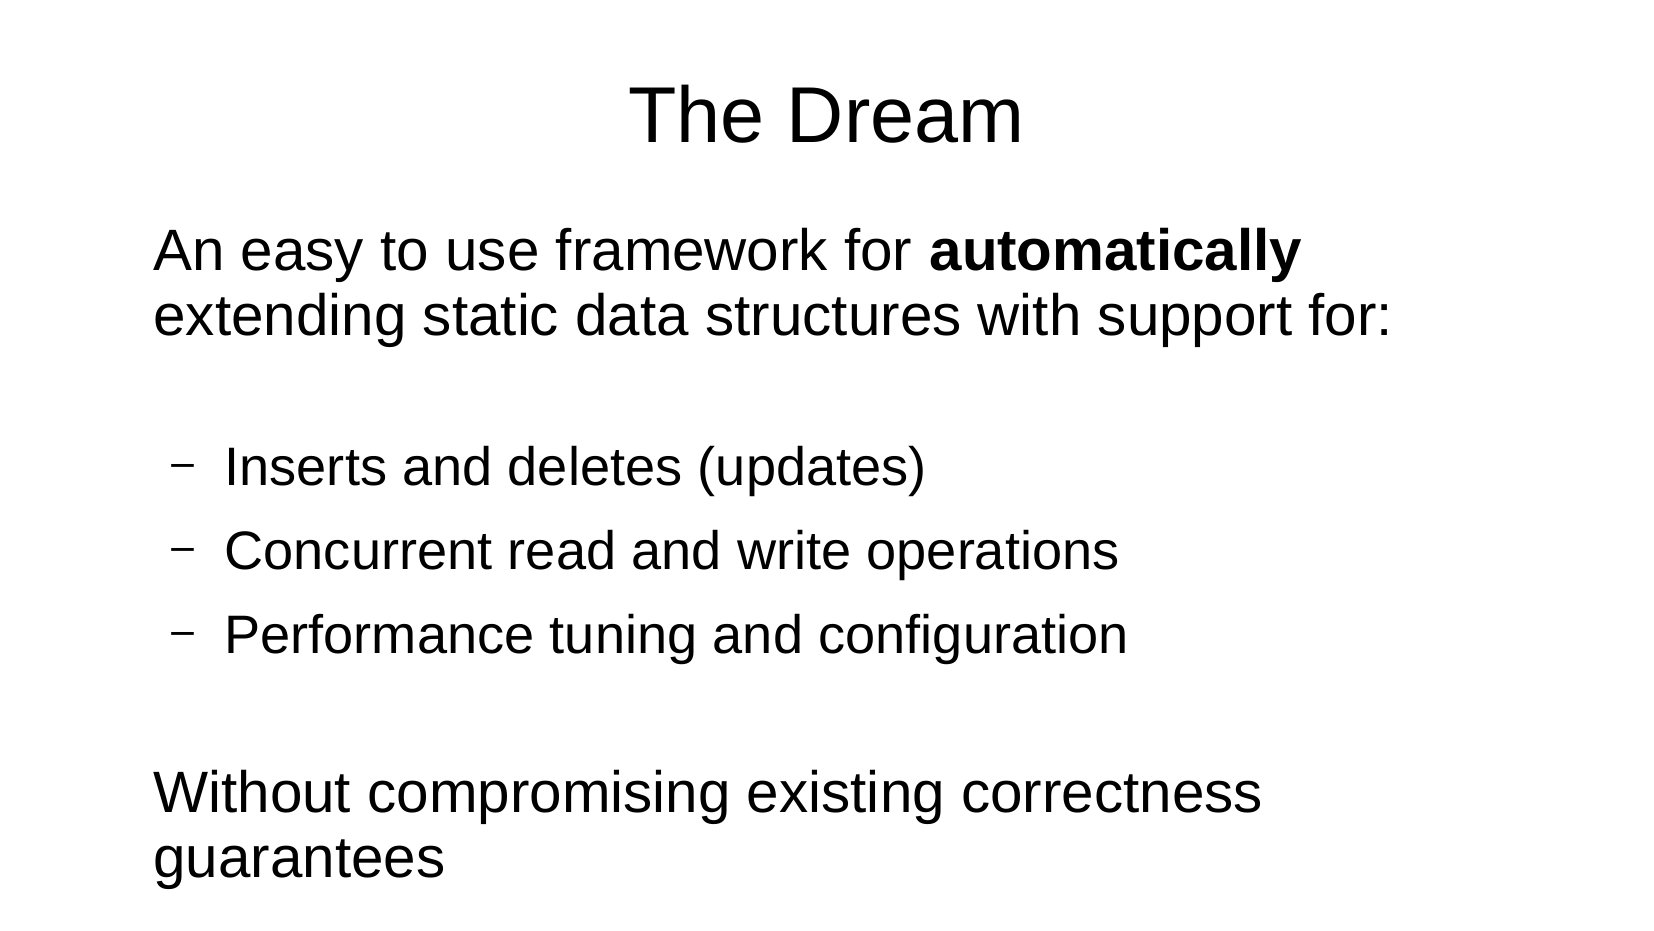

# The Dream
An easy to use framework for automatically extending static data structures with support for:
Inserts and deletes (updates)
Concurrent read and write operations
Performance tuning and configuration
Without compromising existing correctness guarantees